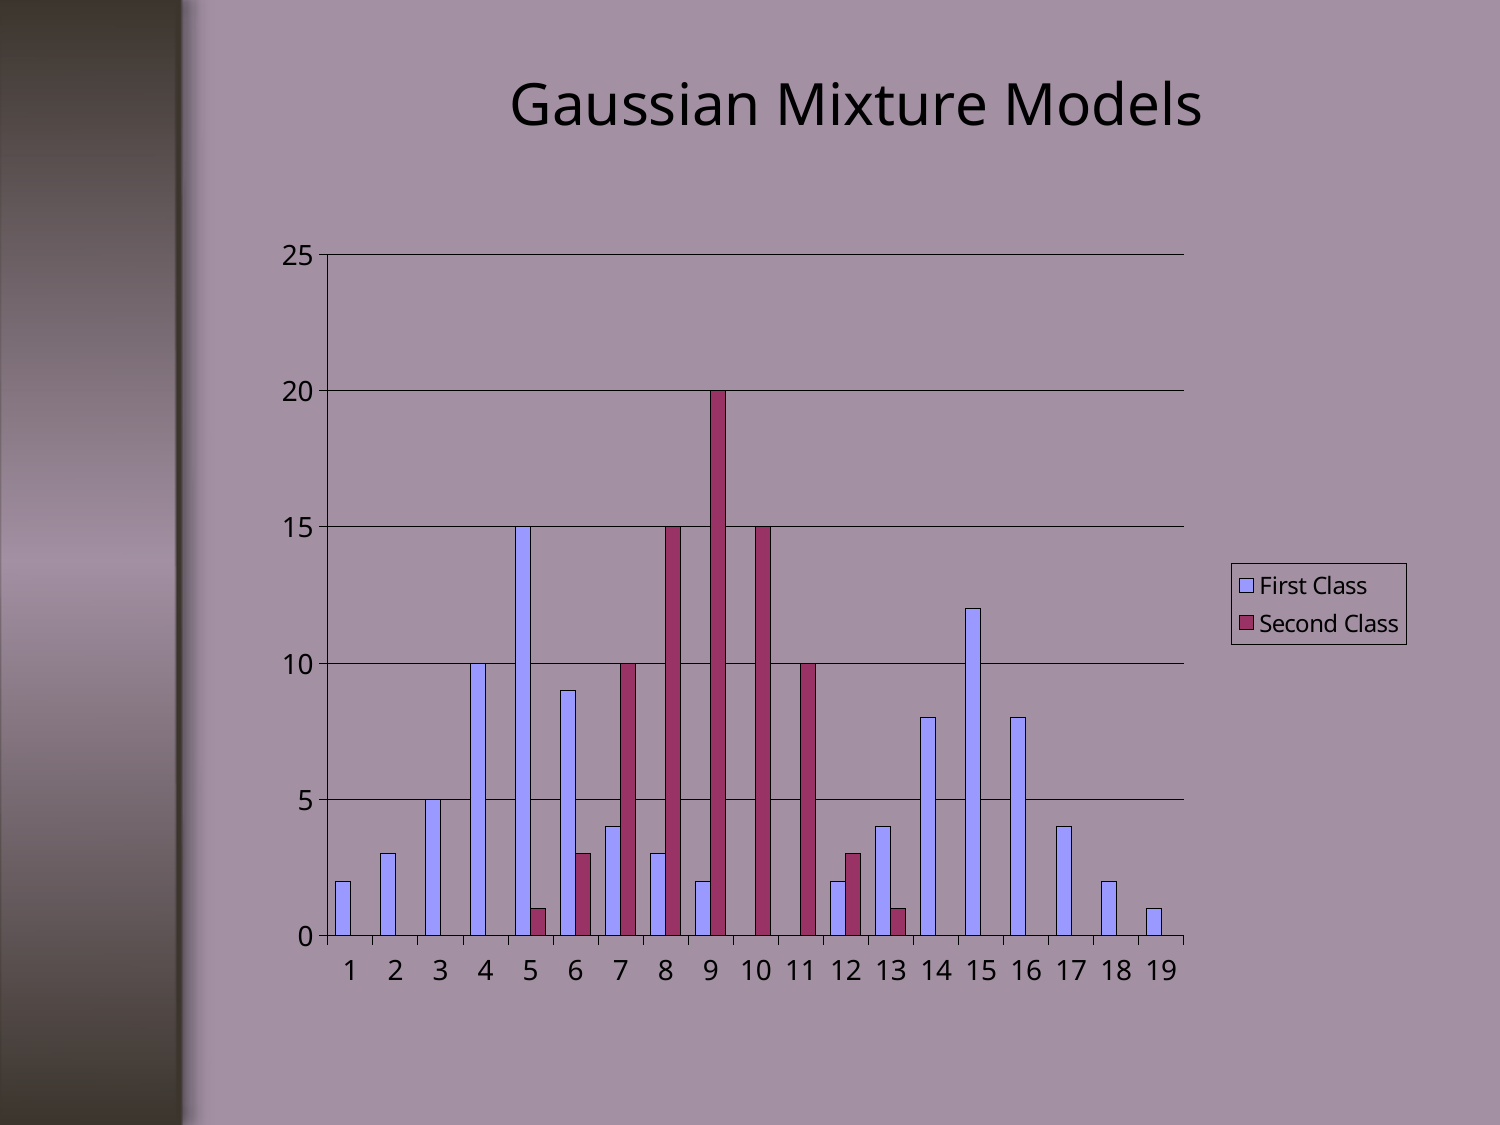

# Gaussian Mixture Models
### Chart
| Category | First Class | Second Class |
|---|---|---|
| 1 | 2.0 | 0.0 |
| 2 | 3.0 | 0.0 |
| 3 | 5.0 | 0.0 |
| 4 | 10.0 | 0.0 |
| 5 | 15.0 | 1.0 |
| 6 | 9.0 | 3.0 |
| 7 | 4.0 | 10.0 |
| 8 | 3.0 | 15.0 |
| 9 | 2.0 | 20.0 |
| 10 | 0.0 | 15.0 |
| 11 | 0.0 | 10.0 |
| 12 | 2.0 | 3.0 |
| 13 | 4.0 | 1.0 |
| 14 | 8.0 | 0.0 |
| 15 | 12.0 | 0.0 |
| 16 | 8.0 | 0.0 |
| 17 | 4.0 | 0.0 |
| 18 | 2.0 | 0.0 |
| 19 | 1.0 | 0.0 |